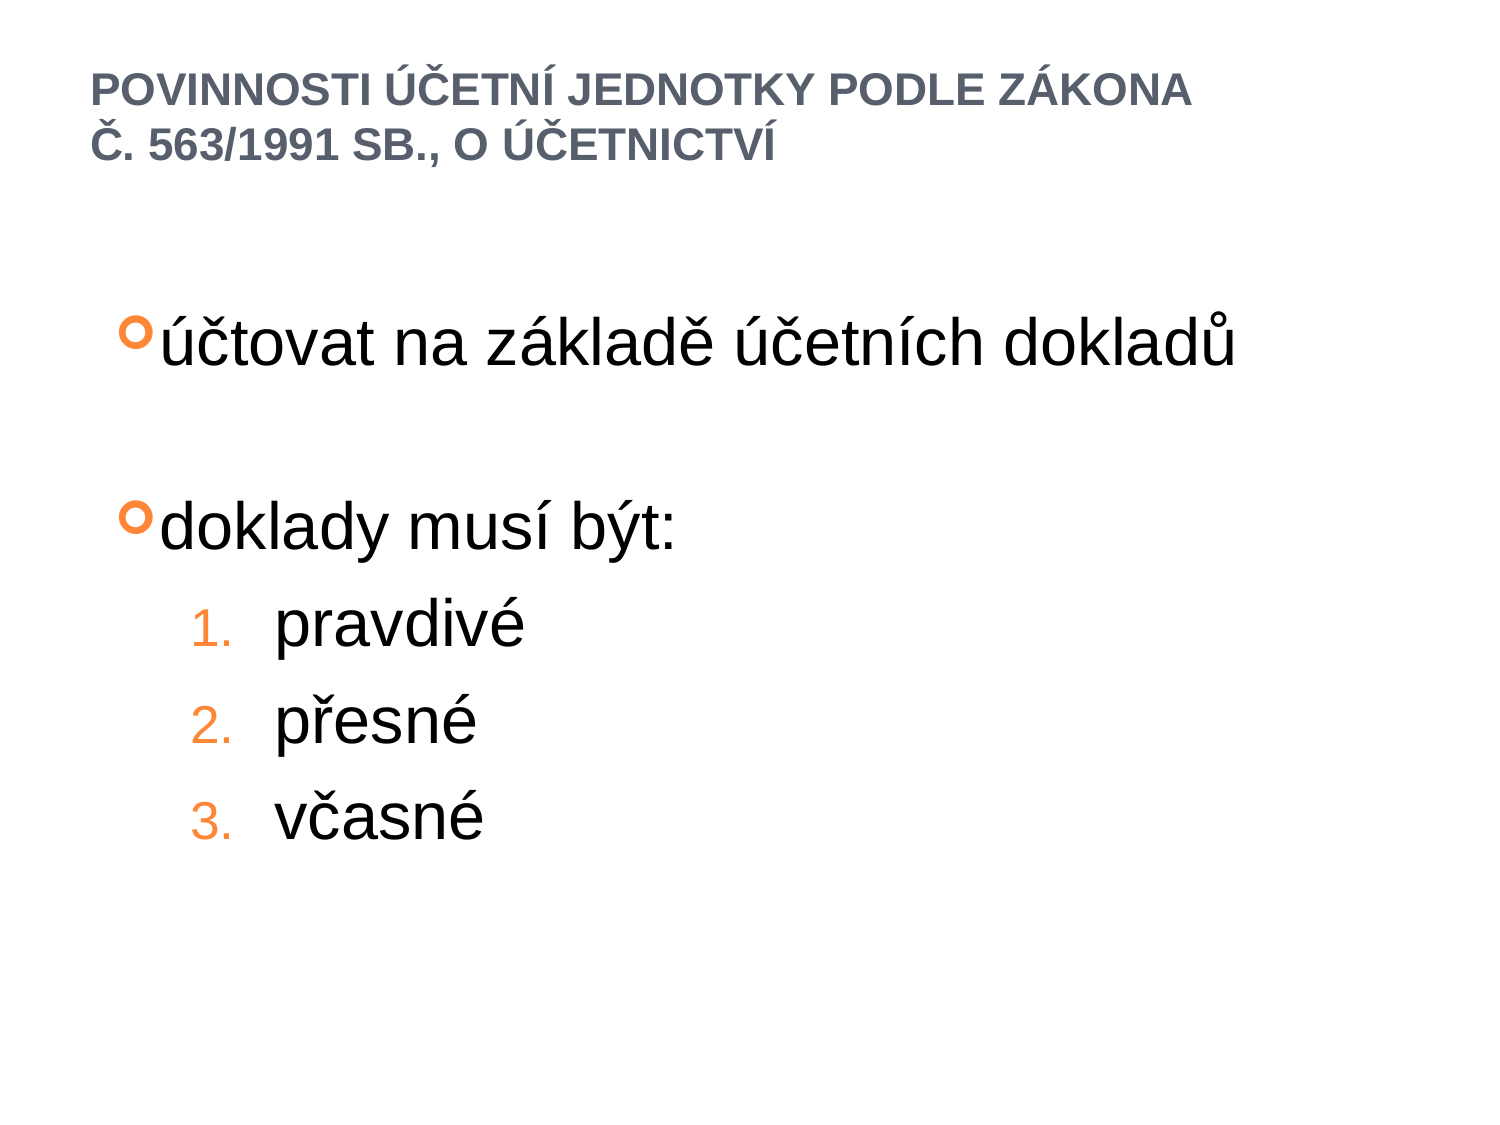

# POVINNOSTI ÚČETNÍ JEDNOTKY PODLE ZÁKONA Č. 563/1991 SB., O ÚČETNICTVÍ
účtovat na základě účetních dokladů
doklady musí být:
pravdivé
přesné
včasné